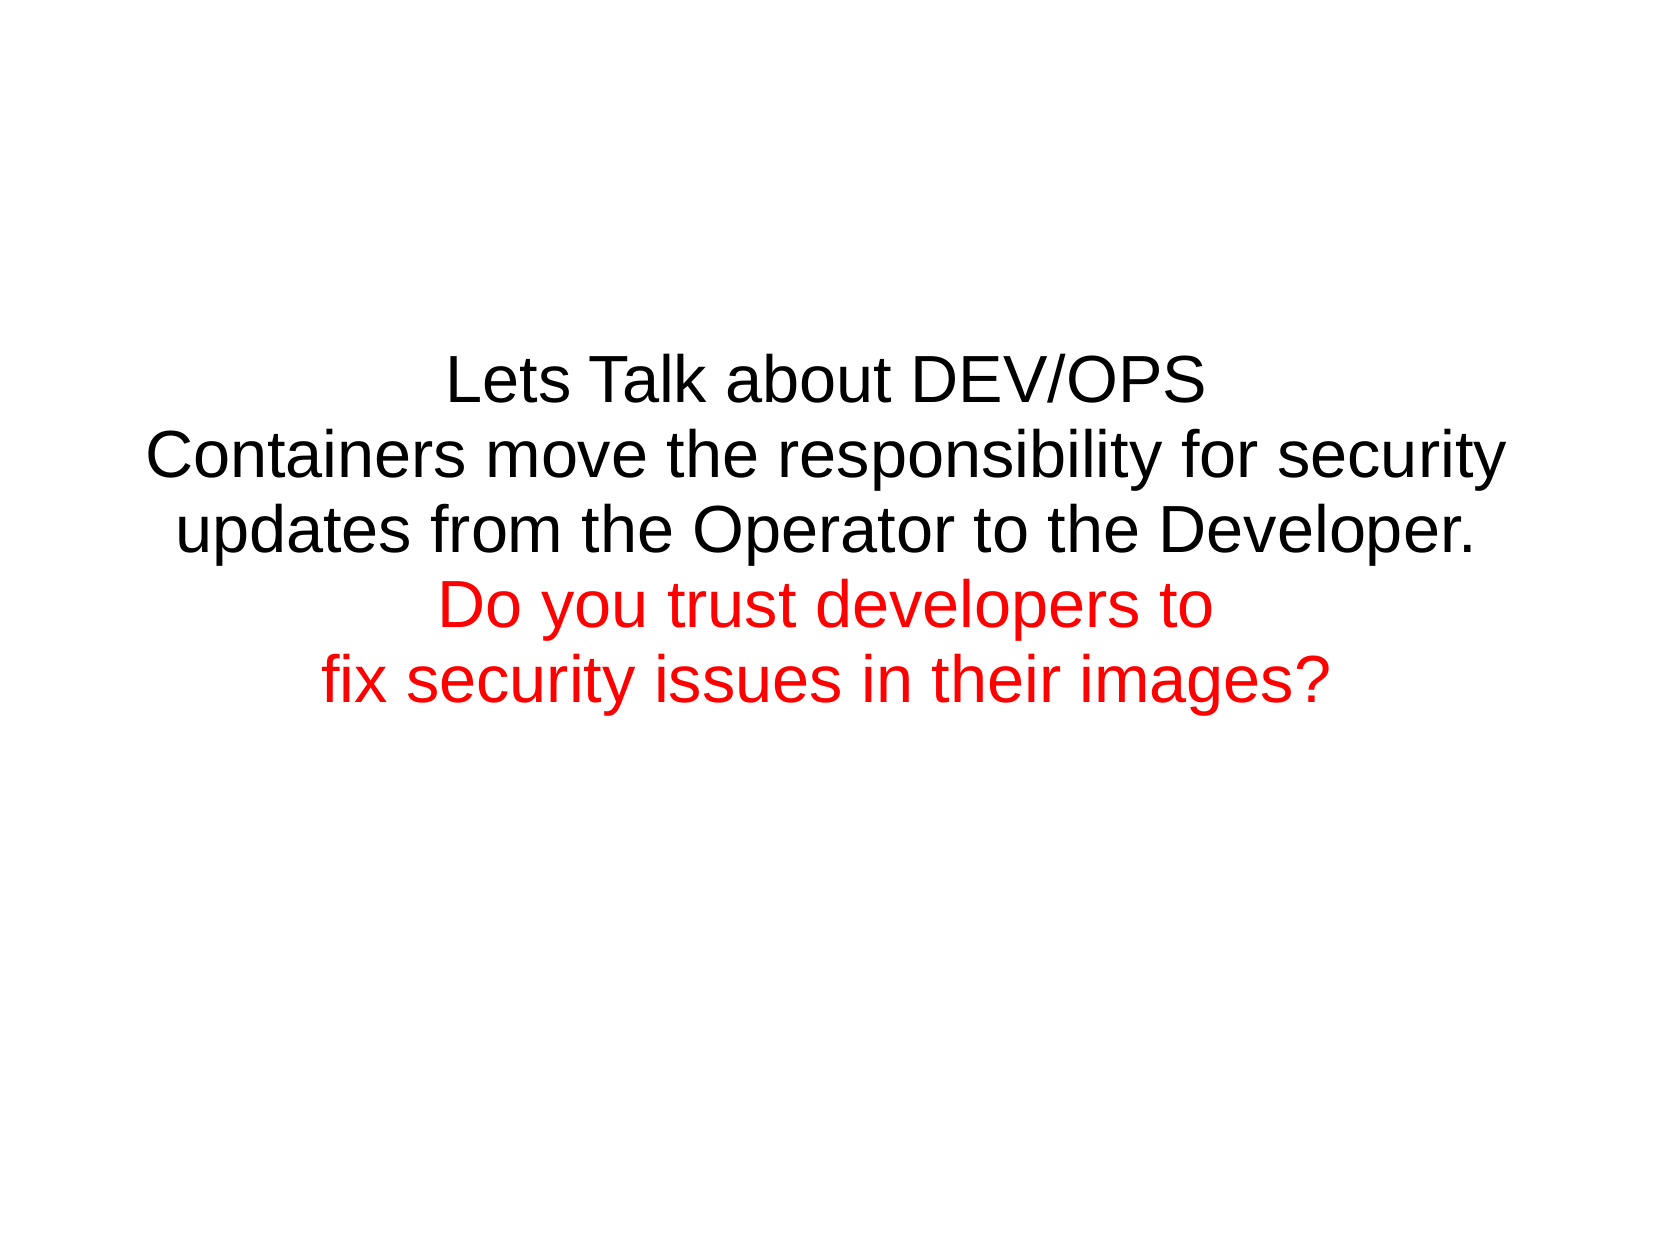

# Lets Talk about DEV/OPS
Containers move the responsibility for security updates from the Operator to the Developer.
Do you trust developers to
fix security issues in their images?